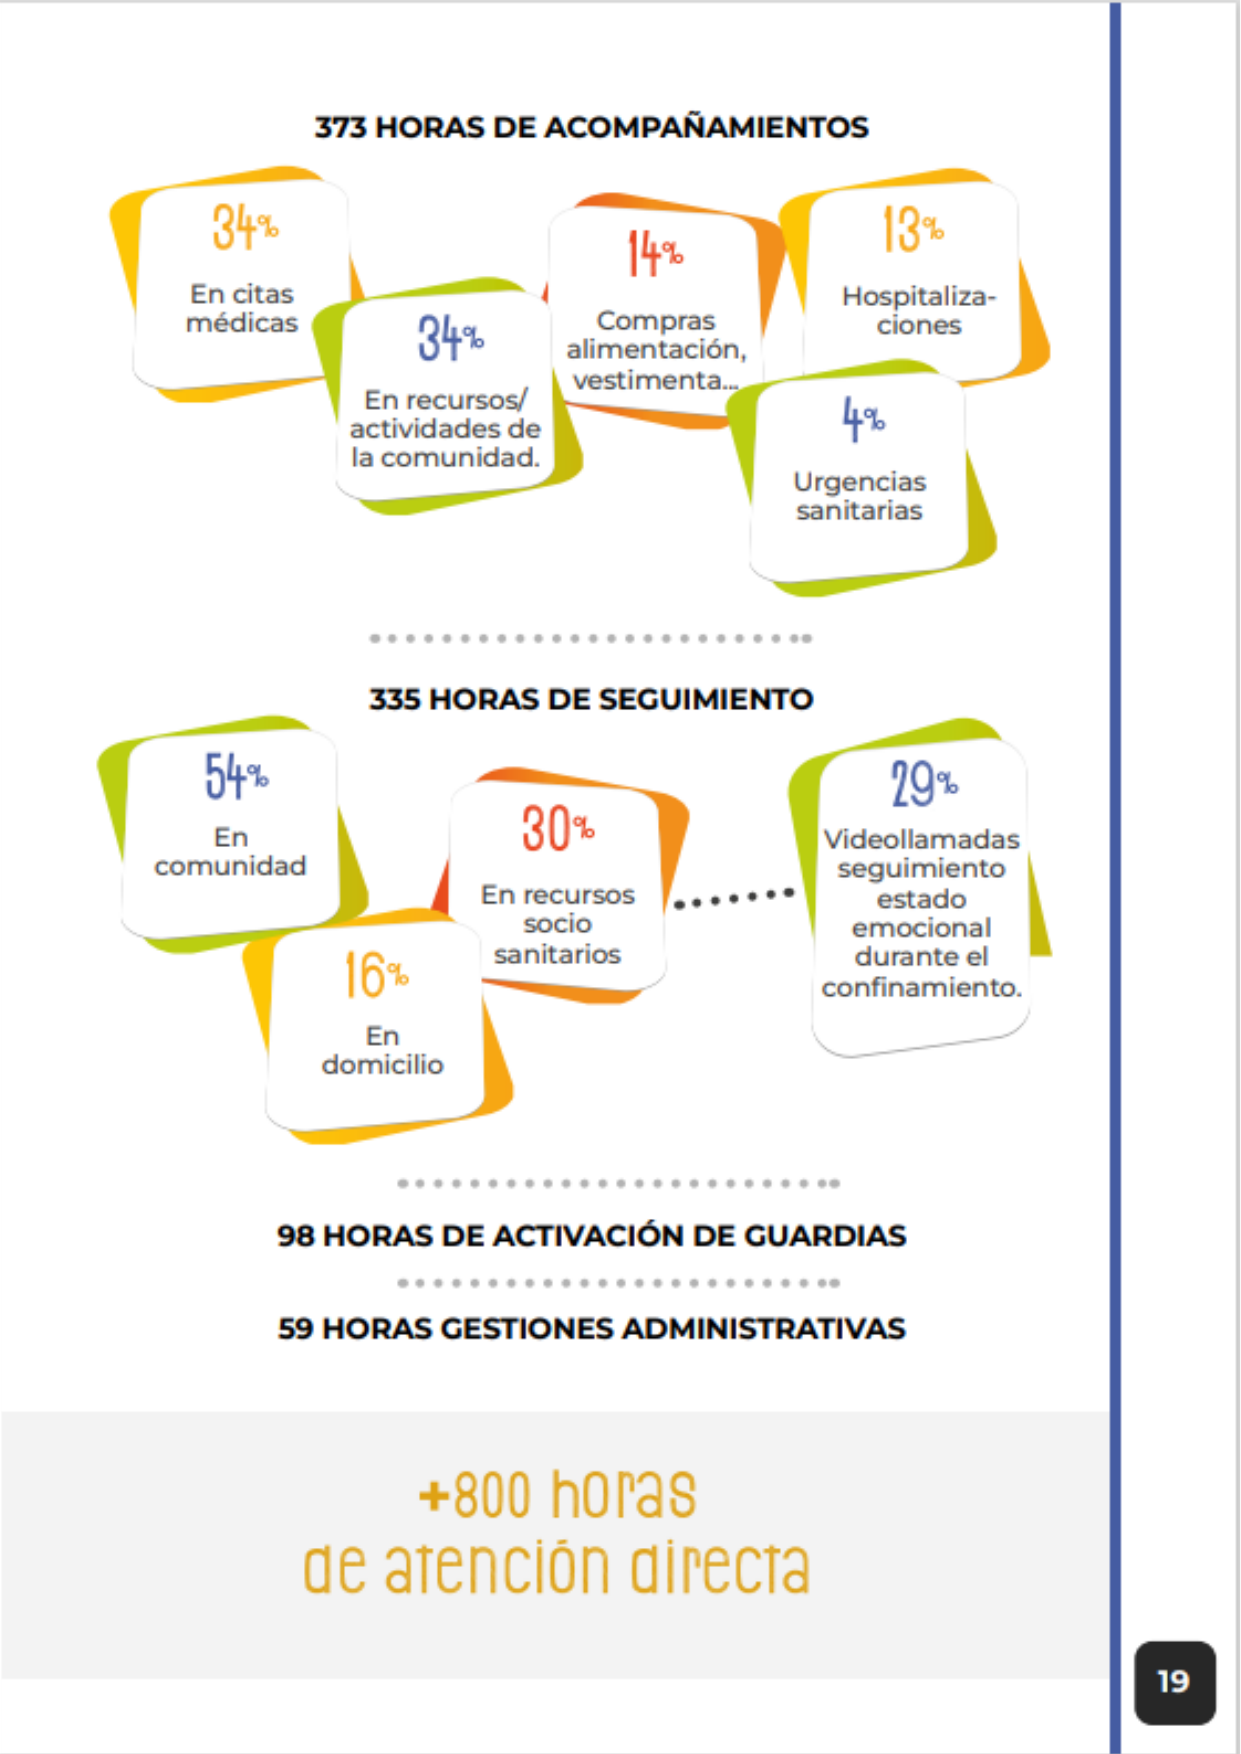

373 HORAS DE ACOMPAÑAMIENTOS
En citas
Hospitaliza-
Compras
médicas
ciones
alimentación,
vestimenta...
En recursos/
actividades de
la comunidad.
Urgencias
sanitarias
335 HORAS DE SEGUIMIENTO
En
Videollamadas
comunidad
seguimiento
En recursos
estado
socio
emocional
sanitarios
durante el
confinamiento.
En
domicilio
98 HORAS DE ACTIVACIÓN DE GUARDIAS
59 HORAS GESTIONES ADMINISTRATIVAS
19